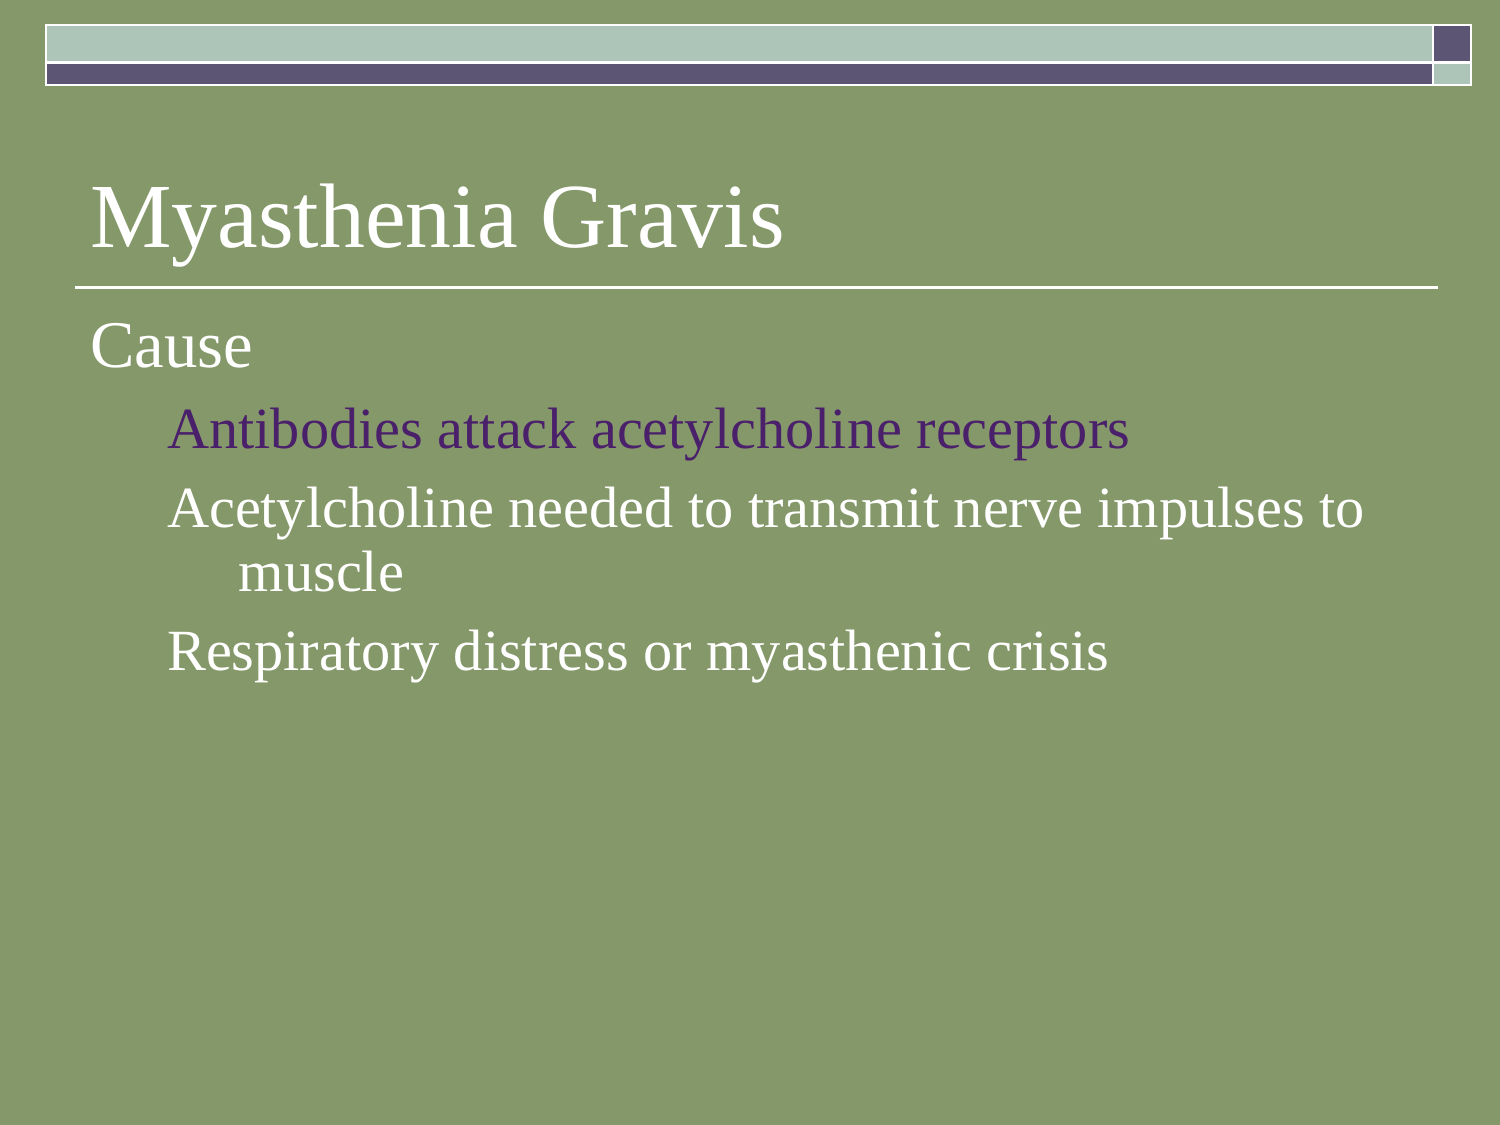

# Myasthenia Gravis
Cause
Antibodies attack acetylcholine receptors
Acetylcholine needed to transmit nerve impulses to muscle
Respiratory distress or myasthenic crisis